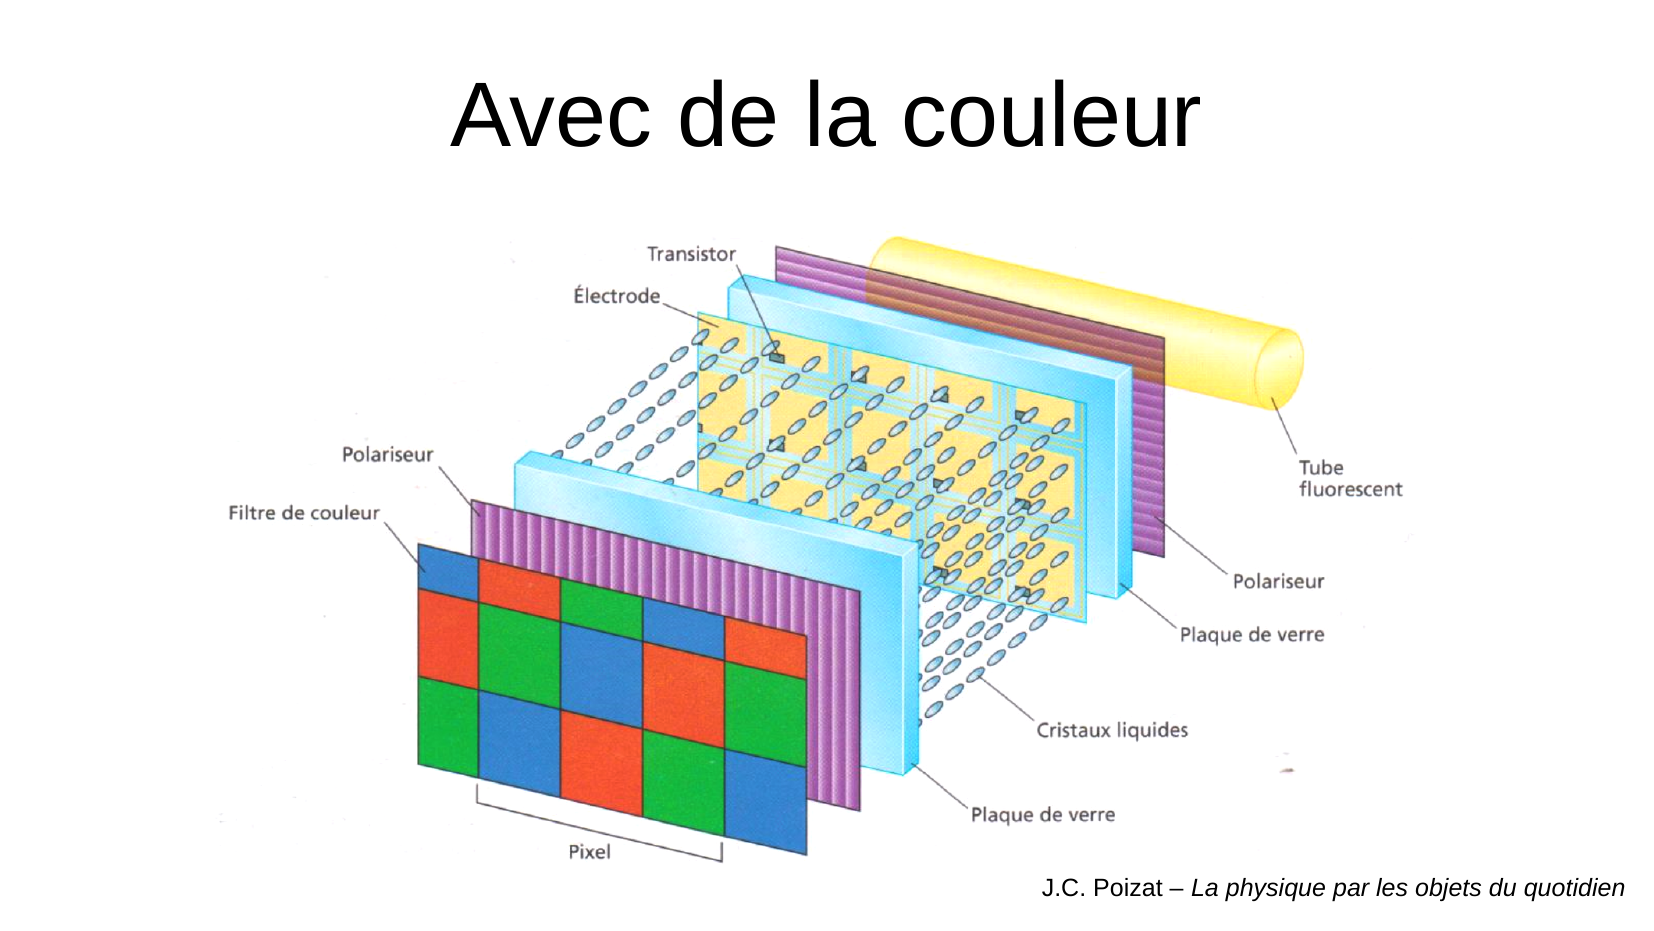

# Avec de la couleur
J.C. Poizat – La physique par les objets du quotidien